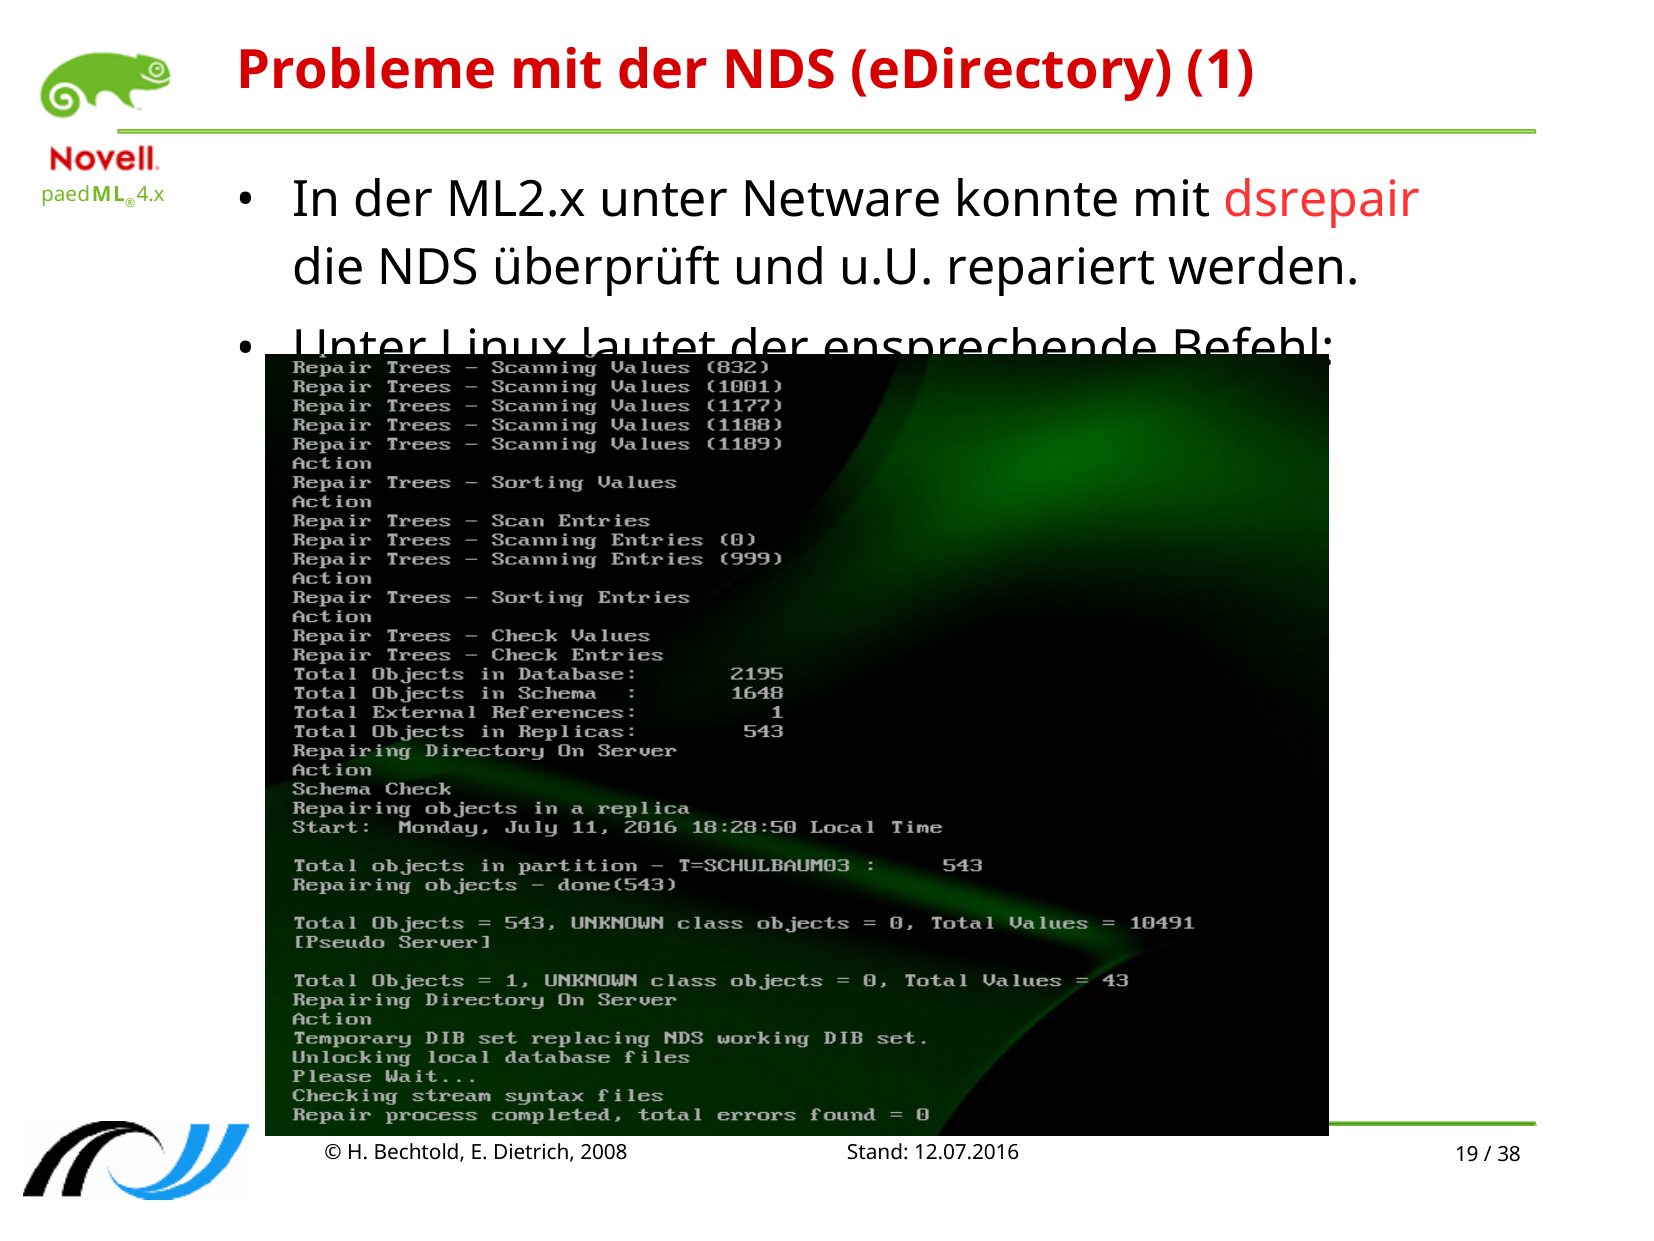

# Probleme mit der NDS (eDirectory) (1)
In der ML2.x unter Netware konnte mit dsrepair
die NDS überprüft und u.U. repariert werden.
Unter Linux lautet der ensprechende Befehl: ndsrepair -U
© H. Bechtold, E. Dietrich, 2008
12.07.2016
19